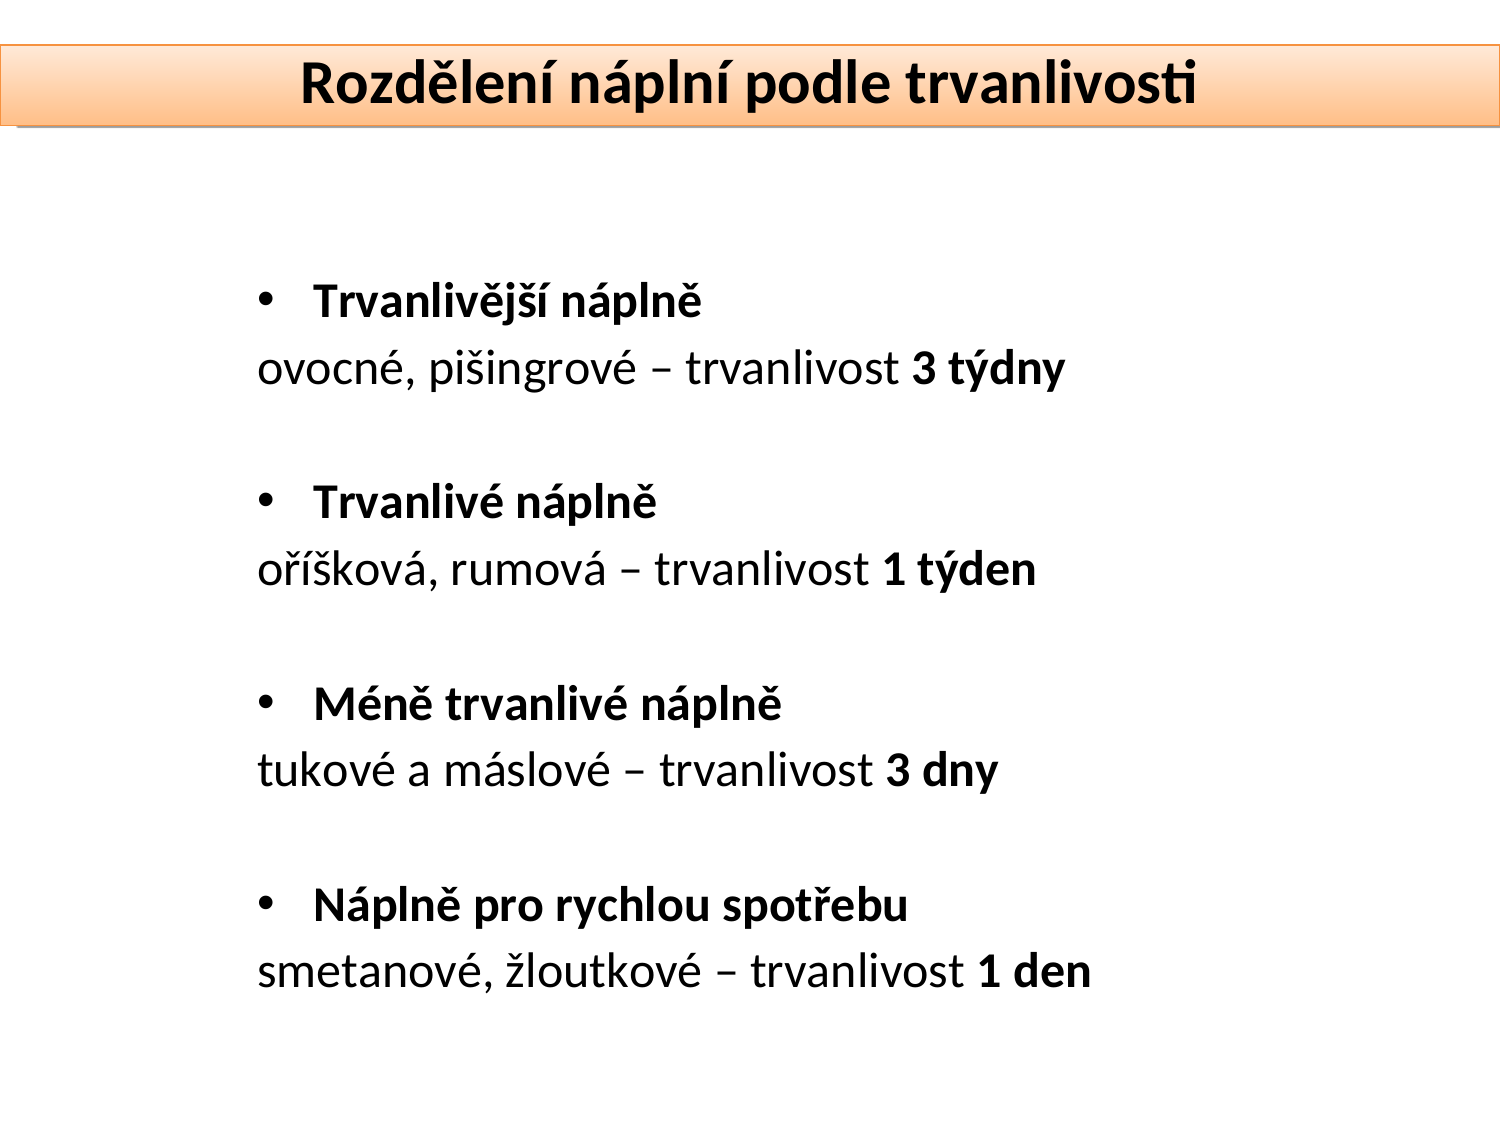

Rozdělení náplní podle trvanlivosti
# Trvanlivější náplně
ovocné, pišingrové – trvanlivost 3 týdny
Trvanlivé náplně
oříšková, rumová – trvanlivost 1 týden
Méně trvanlivé náplně
tukové a máslové – trvanlivost 3 dny
Náplně pro rychlou spotřebu
smetanové, žloutkové – trvanlivost 1 den